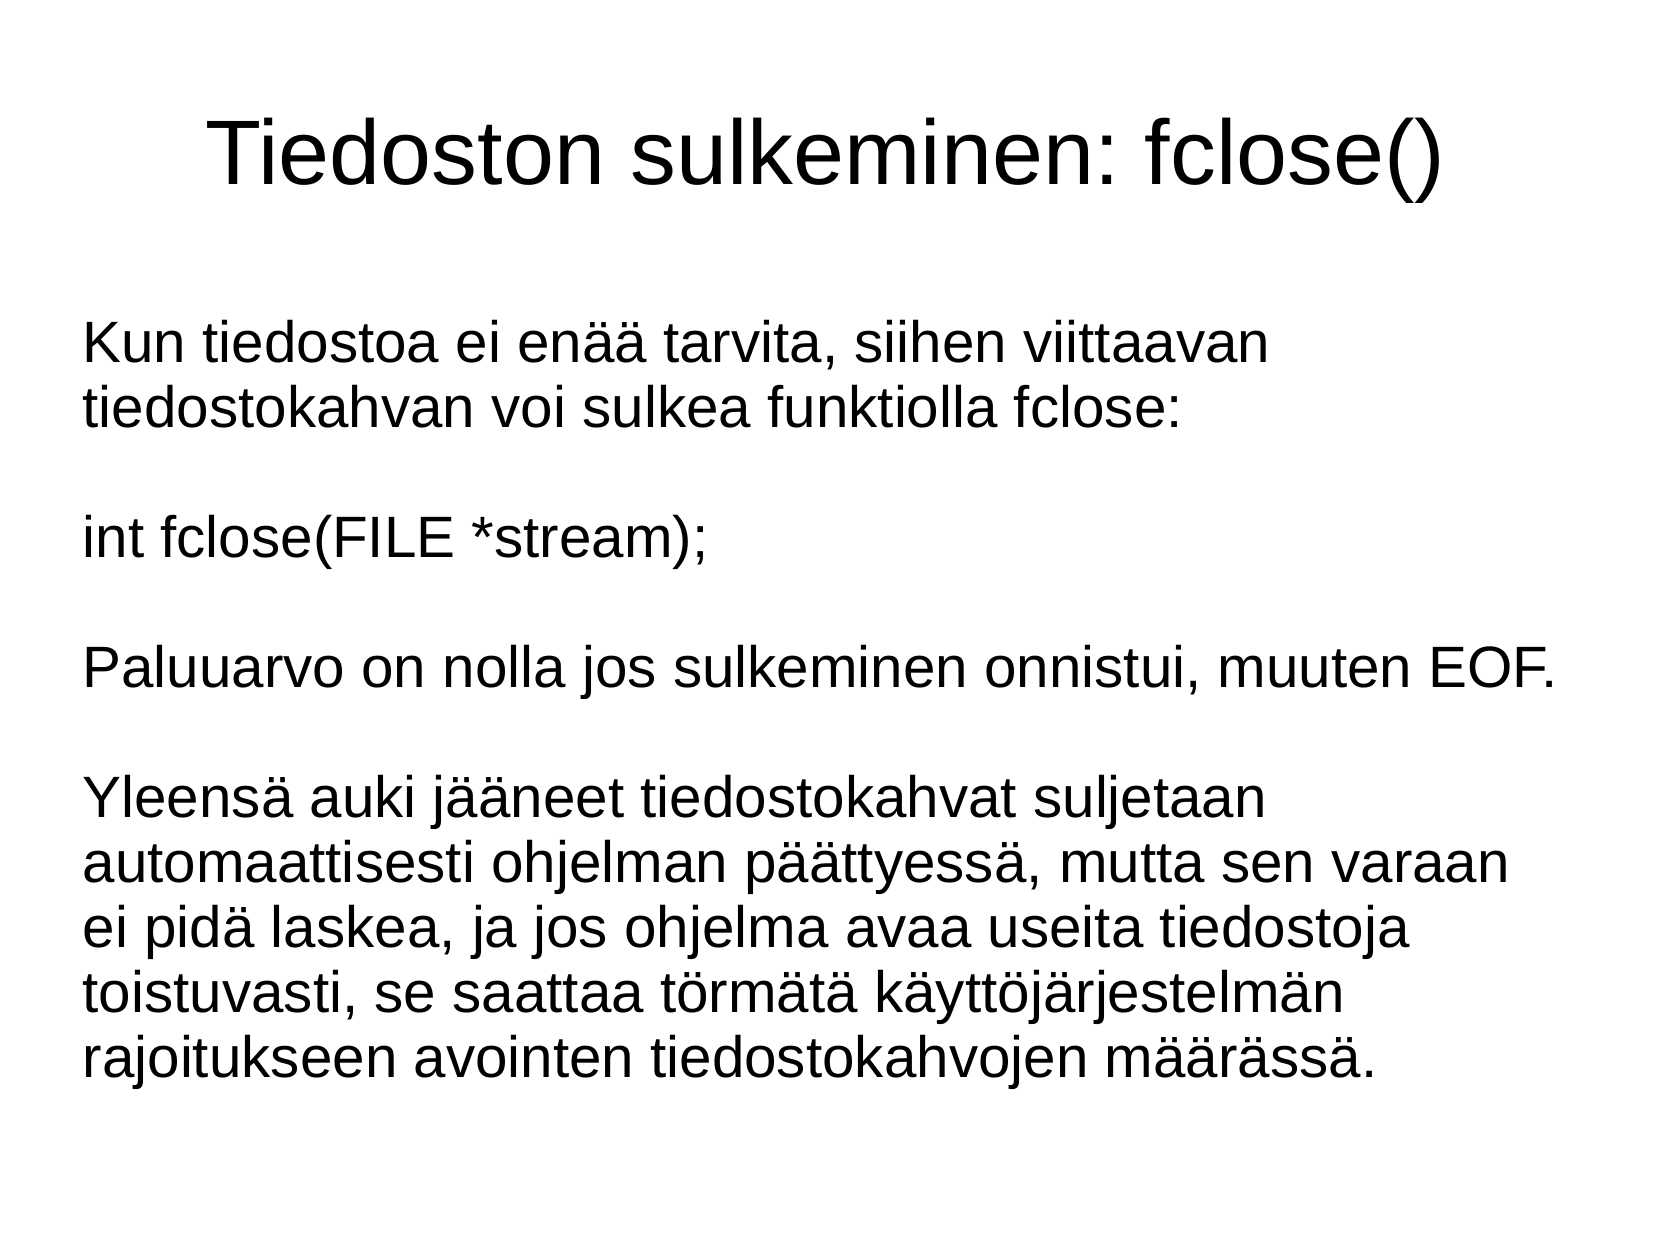

# Tiedoston sulkeminen: fclose()
Kun tiedostoa ei enää tarvita, siihen viittaavan tiedostokahvan voi sulkea funktiolla fclose:
int fclose(FILE *stream);
Paluuarvo on nolla jos sulkeminen onnistui, muuten EOF.
Yleensä auki jääneet tiedostokahvat suljetaan automaattisesti ohjelman päättyessä, mutta sen varaan ei pidä laskea, ja jos ohjelma avaa useita tiedostoja toistuvasti, se saattaa törmätä käyttöjärjestelmän rajoitukseen avointen tiedostokahvojen määrässä.